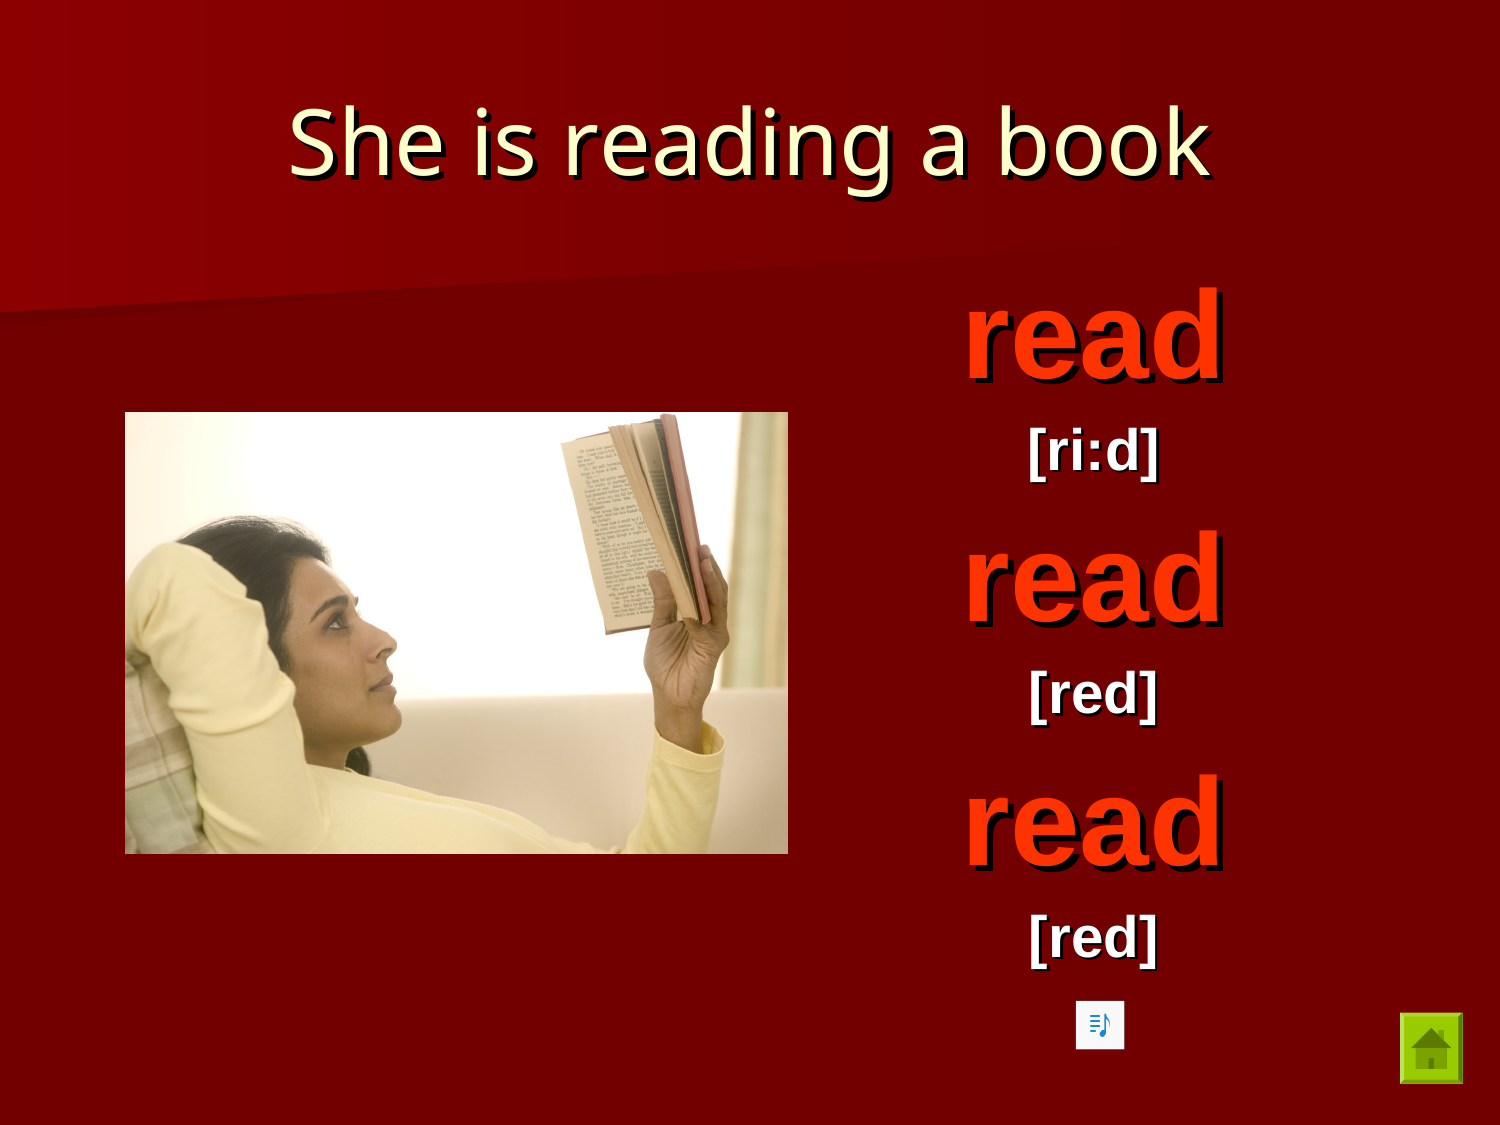

# She is reading a book
read
[ri:d]
read
[red]
read
[red]